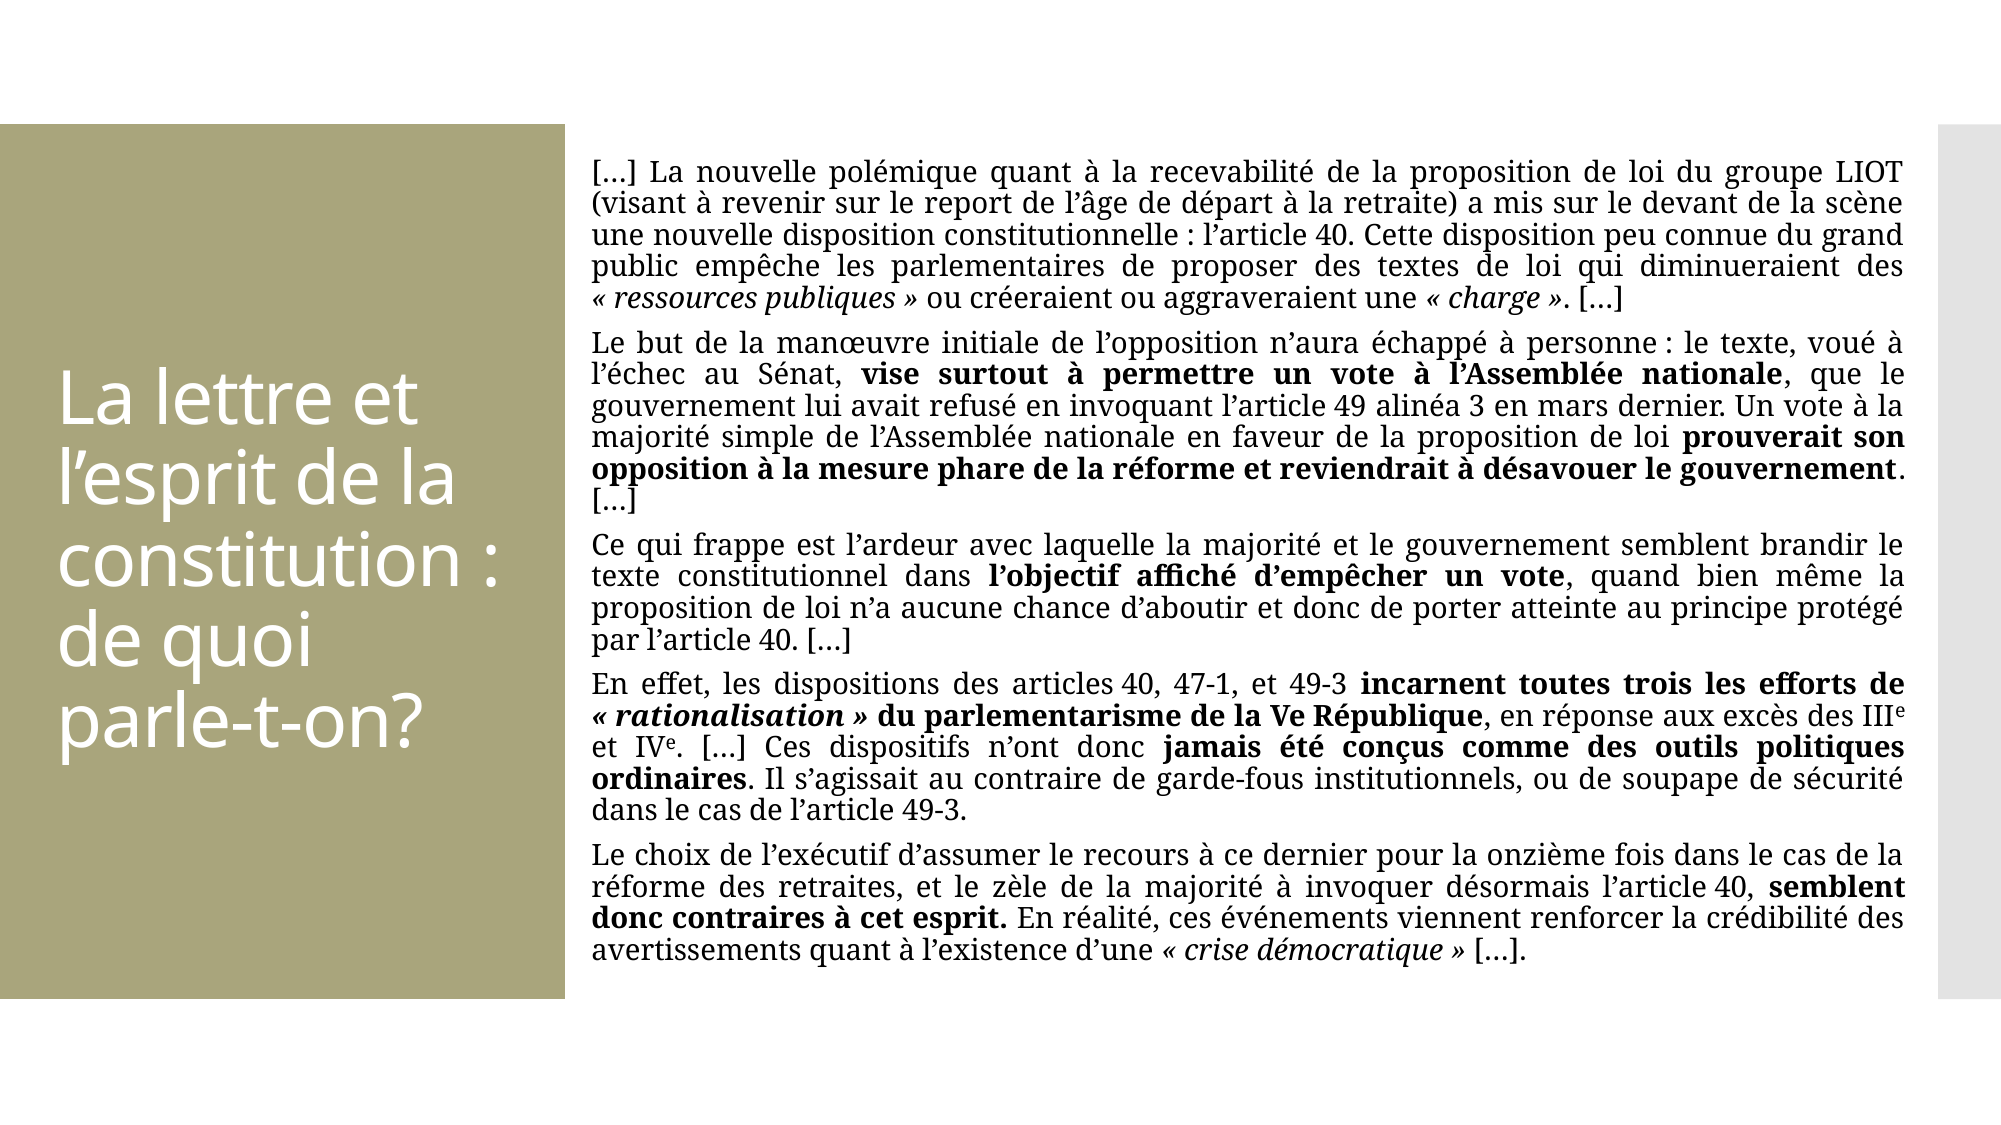

[…] La nouvelle polémique quant à la recevabilité de la proposition de loi du groupe LIOT (visant à revenir sur le report de l’âge de départ à la retraite) a mis sur le devant de la scène une nouvelle disposition constitutionnelle : l’article 40. Cette disposition peu connue du grand public empêche les parlementaires de proposer des textes de loi qui diminueraient des « ressources publiques » ou créeraient ou aggraveraient une « charge ». […]
Le but de la manœuvre initiale de l’opposition n’aura échappé à personne : le texte, voué à l’échec au Sénat, vise surtout à permettre un vote à l’Assemblée nationale, que le gouvernement lui avait refusé en invoquant l’article 49 alinéa 3 en mars dernier. Un vote à la majorité simple de l’Assemblée nationale en faveur de la proposition de loi prouverait son opposition à la mesure phare de la réforme et reviendrait à désavouer le gouvernement. […]
Ce qui frappe est l’ardeur avec laquelle la majorité et le gouvernement semblent brandir le texte constitutionnel dans l’objectif affiché d’empêcher un vote, quand bien même la proposition de loi n’a aucune chance d’aboutir et donc de porter atteinte au principe protégé par l’article 40. […]
En effet, les dispositions des articles 40, 47-1, et 49-3 incarnent toutes trois les efforts de « rationalisation » du parlementarisme de la Ve République, en réponse aux excès des IIIe et IVe. […] Ces dispositifs n’ont donc jamais été conçus comme des outils politiques ordinaires. Il s’agissait au contraire de garde-fous institutionnels, ou de soupape de sécurité dans le cas de l’article 49-3.
Le choix de l’exécutif d’assumer le recours à ce dernier pour la onzième fois dans le cas de la réforme des retraites, et le zèle de la majorité à invoquer désormais l’article 40, semblent donc contraires à cet esprit. En réalité, ces événements viennent renforcer la crédibilité des avertissements quant à l’existence d’une « crise démocratique » […].
# La lettre et l’esprit de la constitution : de quoi parle-t-on?